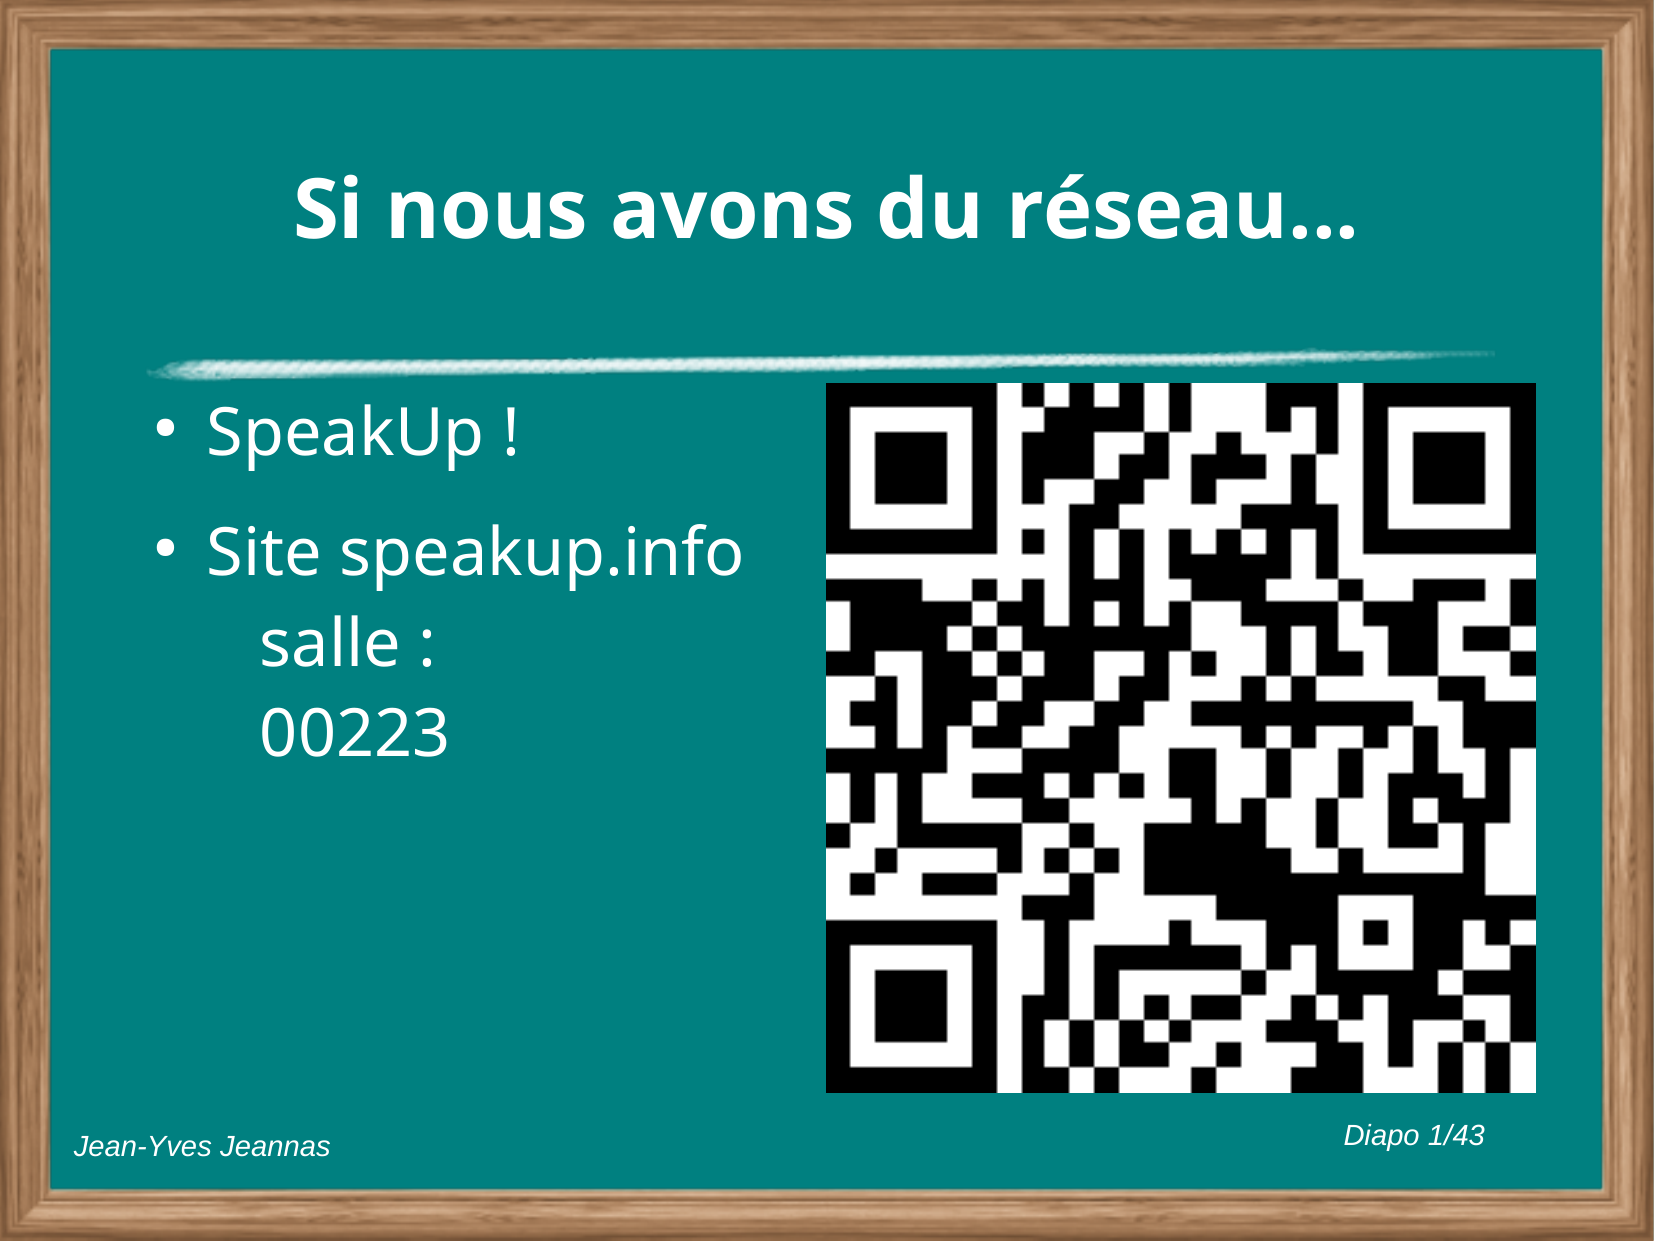

# Si nous avons du réseau...
SpeakUp !
Site speakup.info
salle :
00223